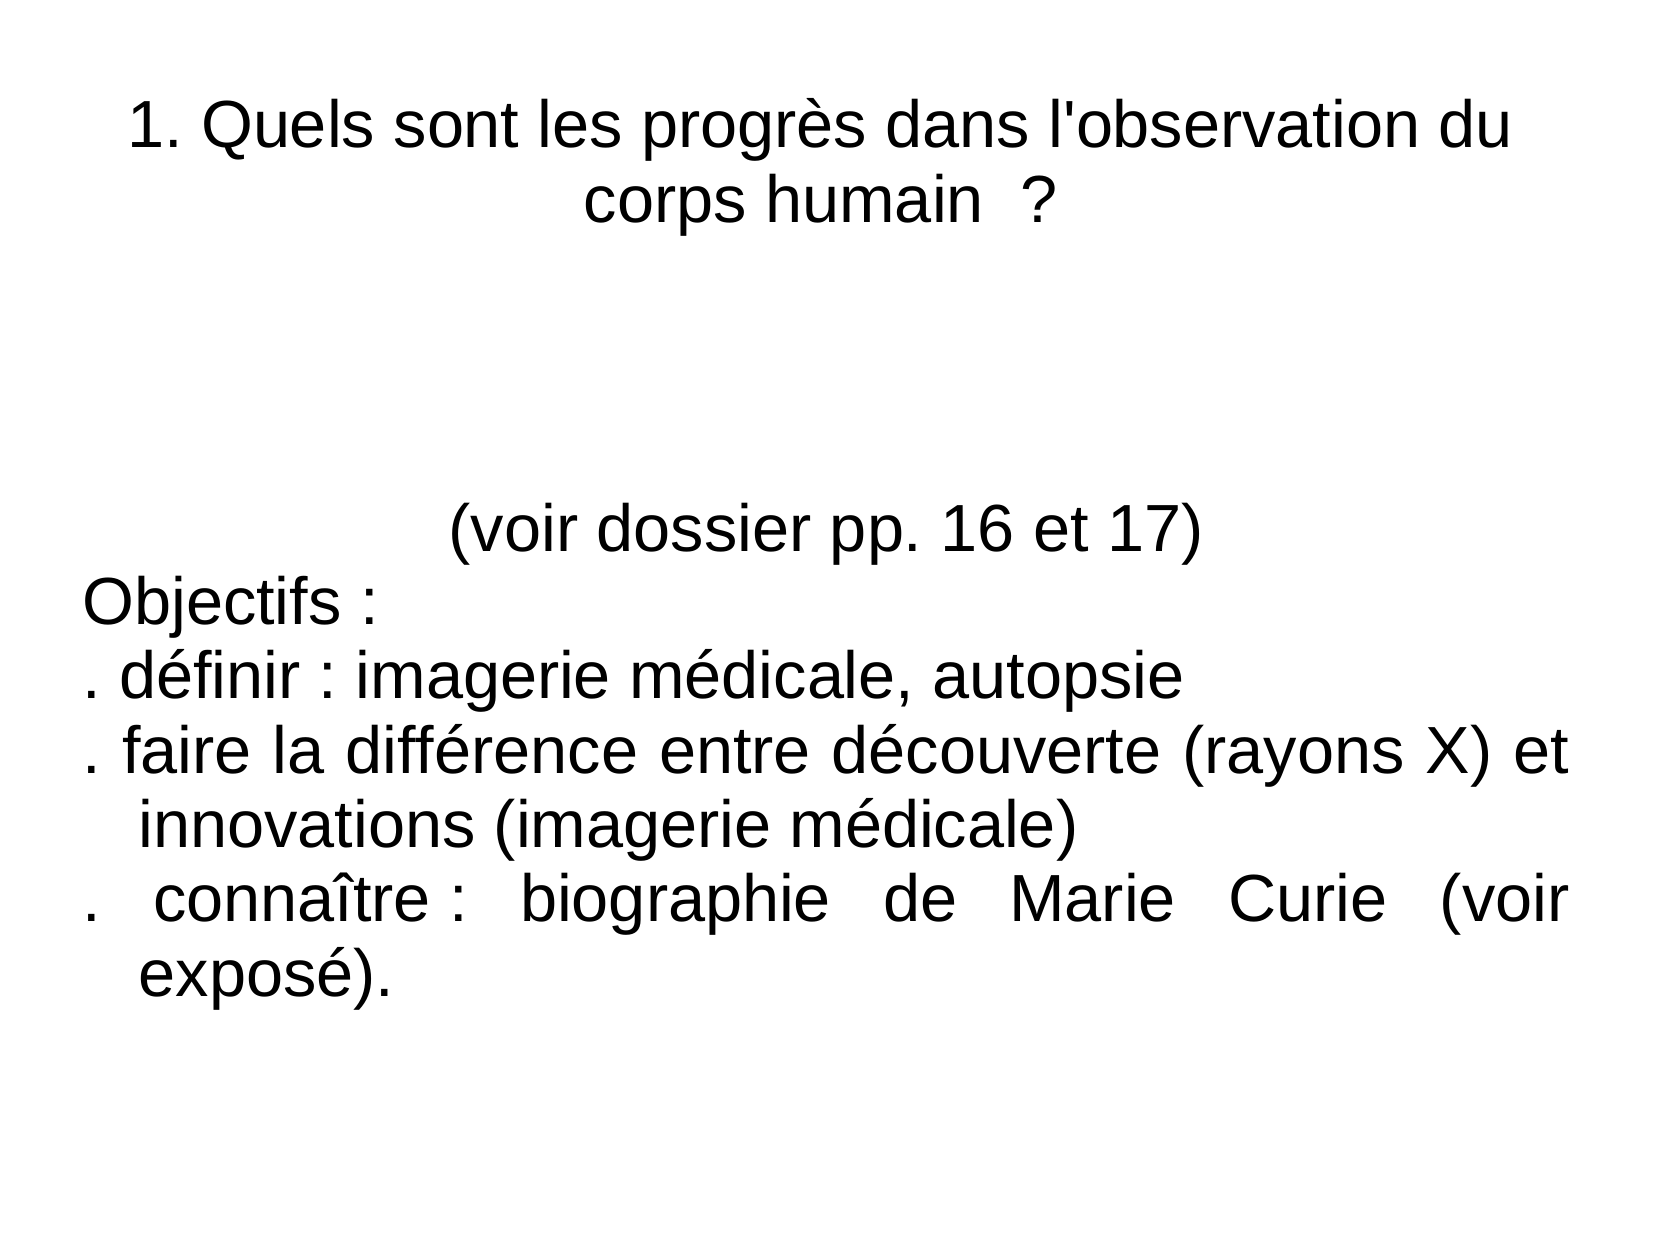

# 1. Quels sont les progrès dans l'observation du corps humain  ?
(voir dossier pp. 16 et 17)
Objectifs :
. définir : imagerie médicale, autopsie
. faire la différence entre découverte (rayons X) et innovations (imagerie médicale)
. connaître : biographie de Marie Curie (voir exposé).